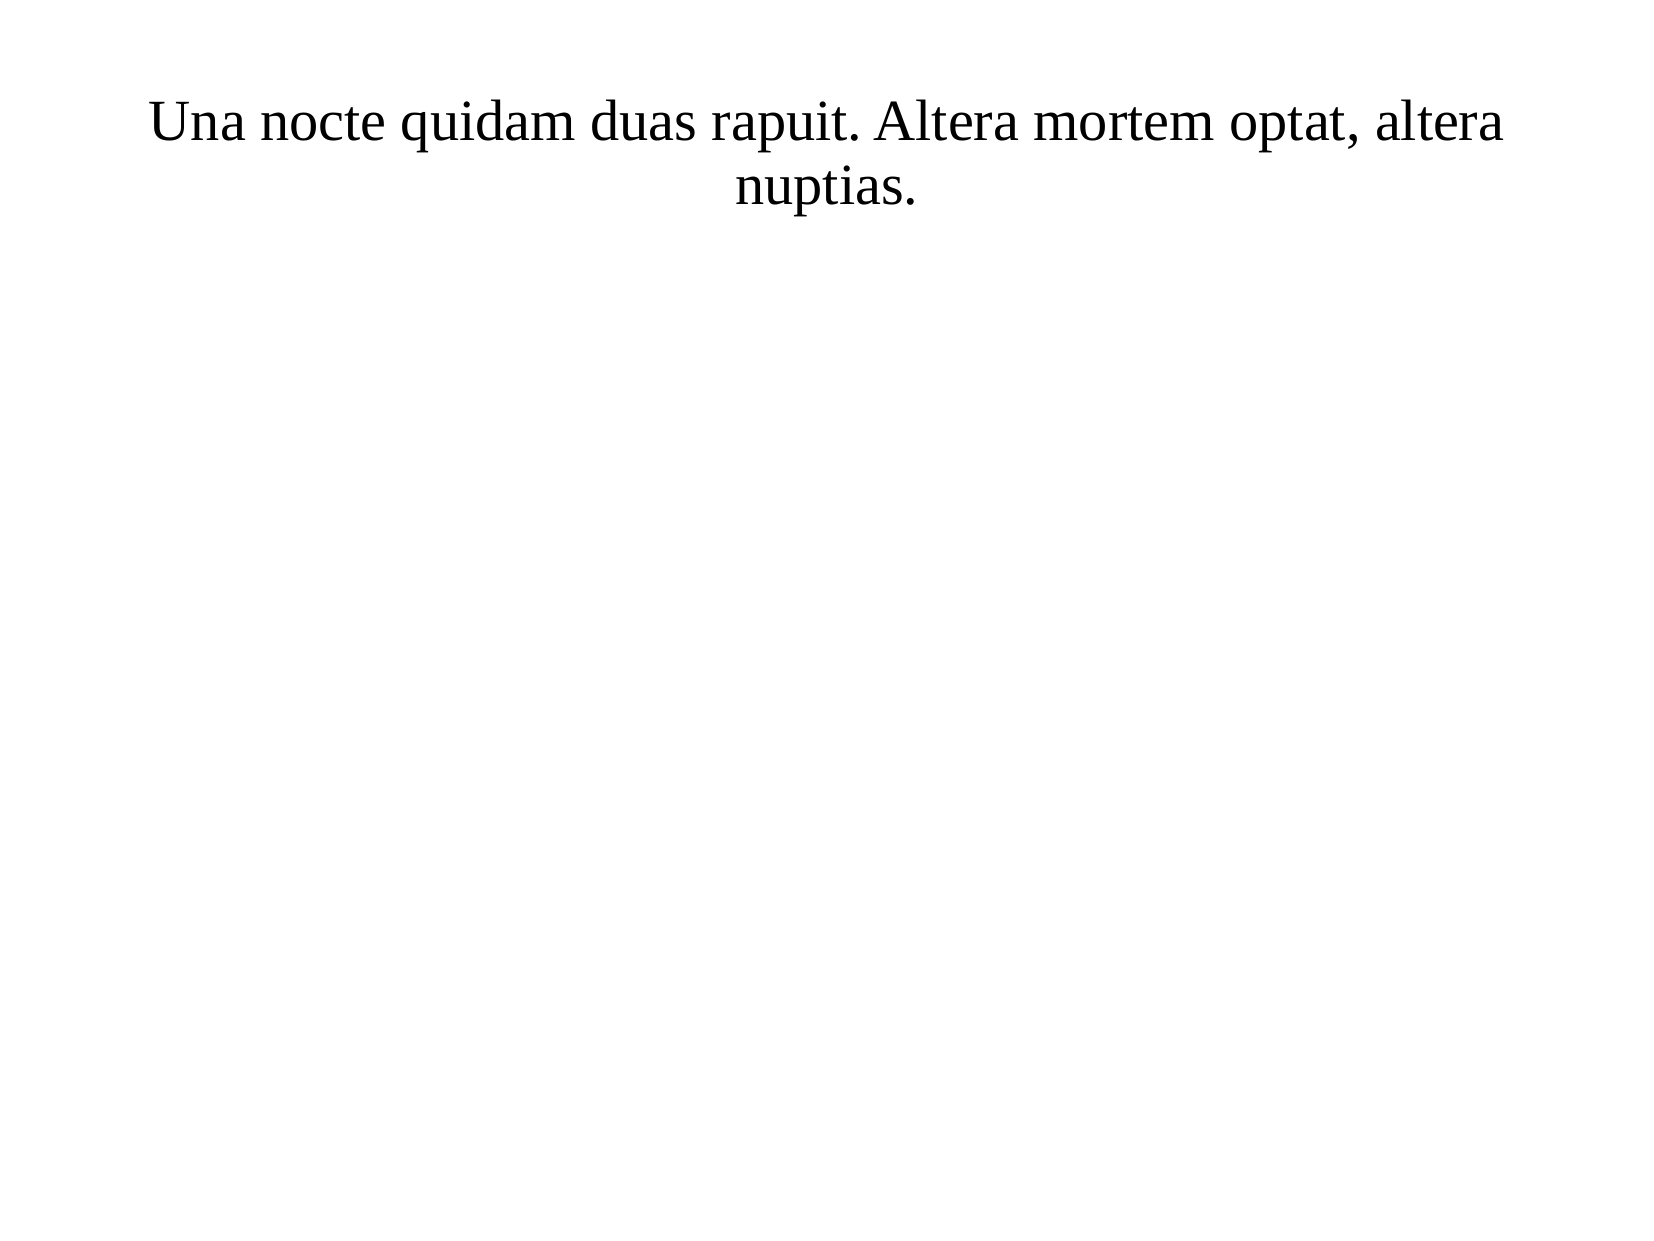

# Una nocte quidam duas rapuit. Altera mortem optat, altera nuptias.